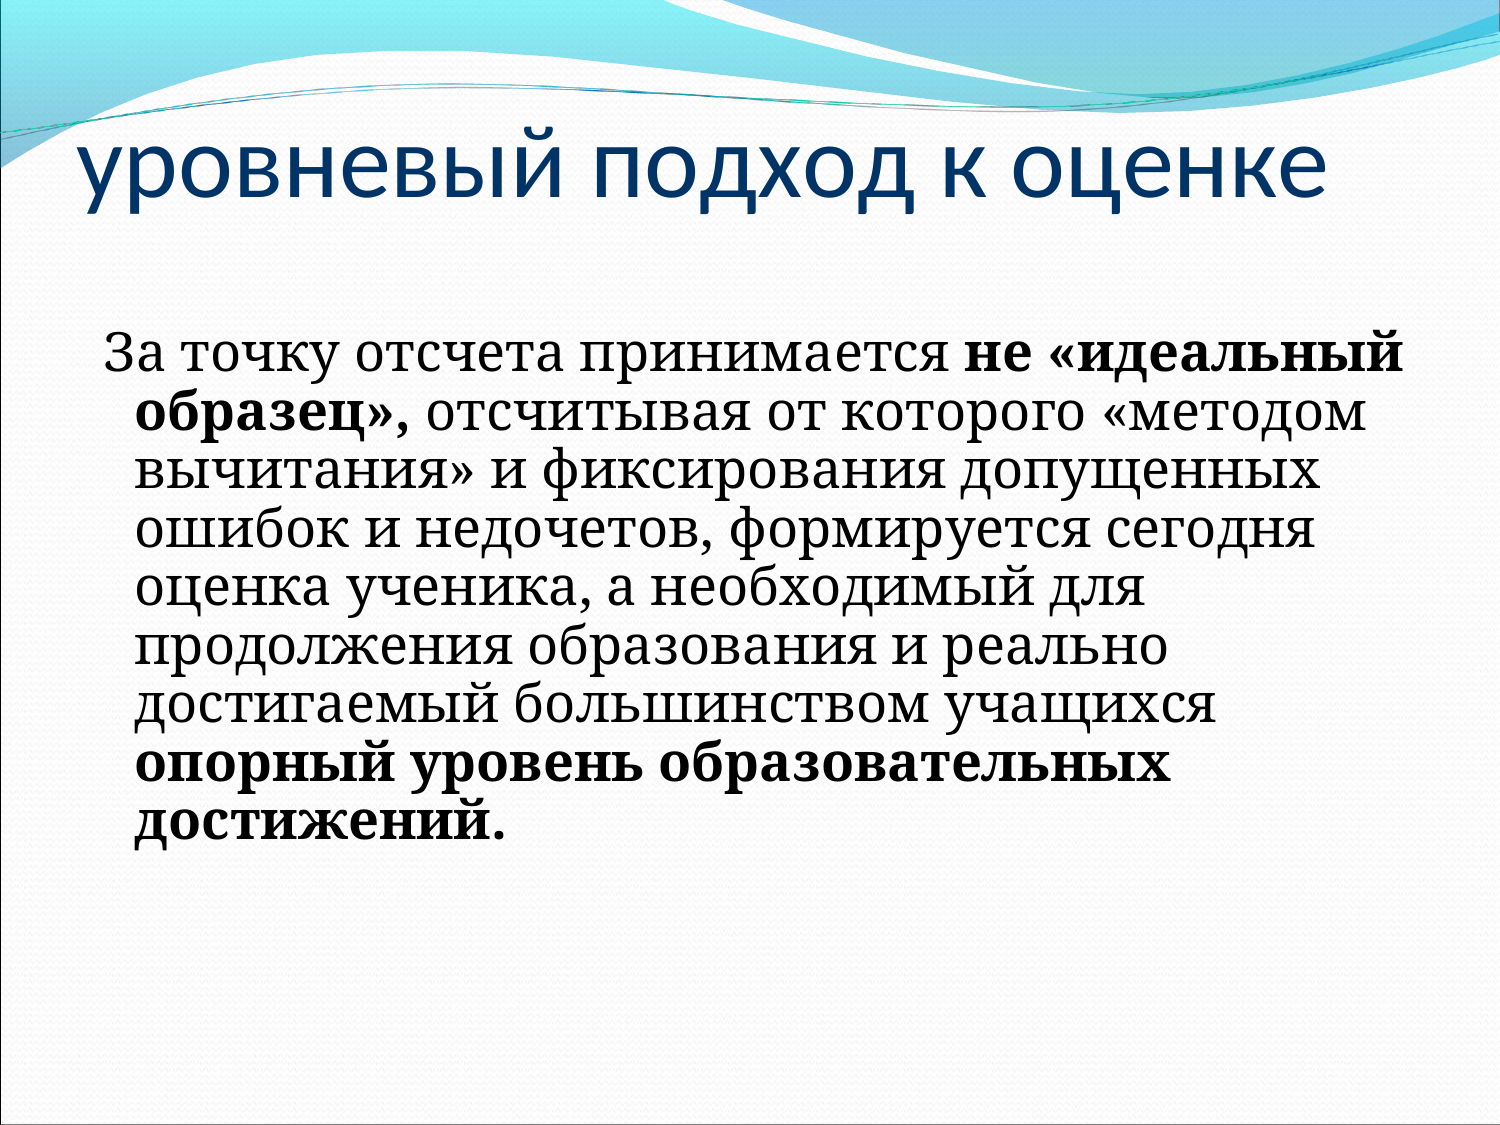

# уровневый подход к оценке
 За точку отсчета принимается не «идеальный образец», отсчитывая от которого «методом вычитания» и фиксирования допущенных ошибок и недочетов, формируется сегодня оценка ученика, а необходимый для продолжения образования и реально достигаемый большинством учащихся опорный уровень образовательных достижений.